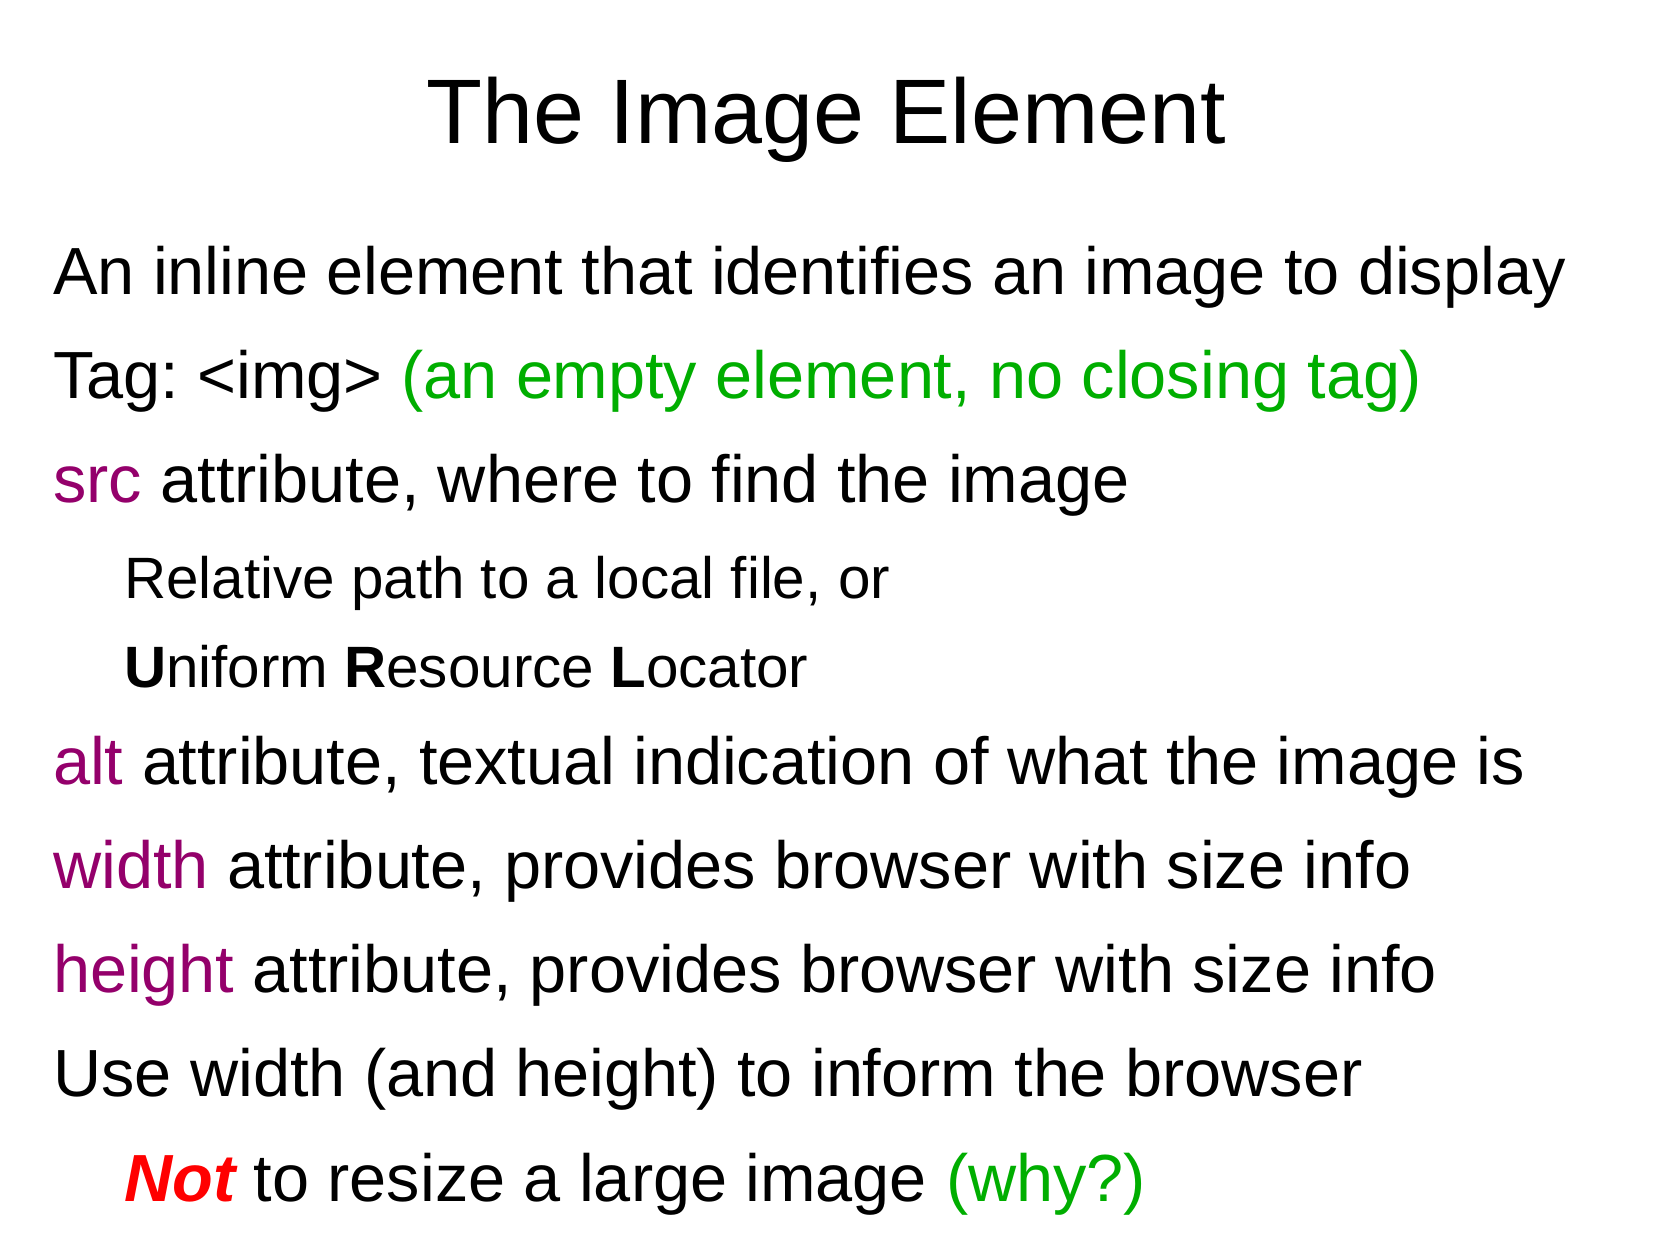

# The Image Element
An inline element that identifies an image to display
Tag: <img> (an empty element, no closing tag)
src attribute, where to find the image
Relative path to a local file, or
Uniform Resource Locator
alt attribute, textual indication of what the image is
width attribute, provides browser with size info
height attribute, provides browser with size info
Use width (and height) to inform the browser
Not to resize a large image (why?)